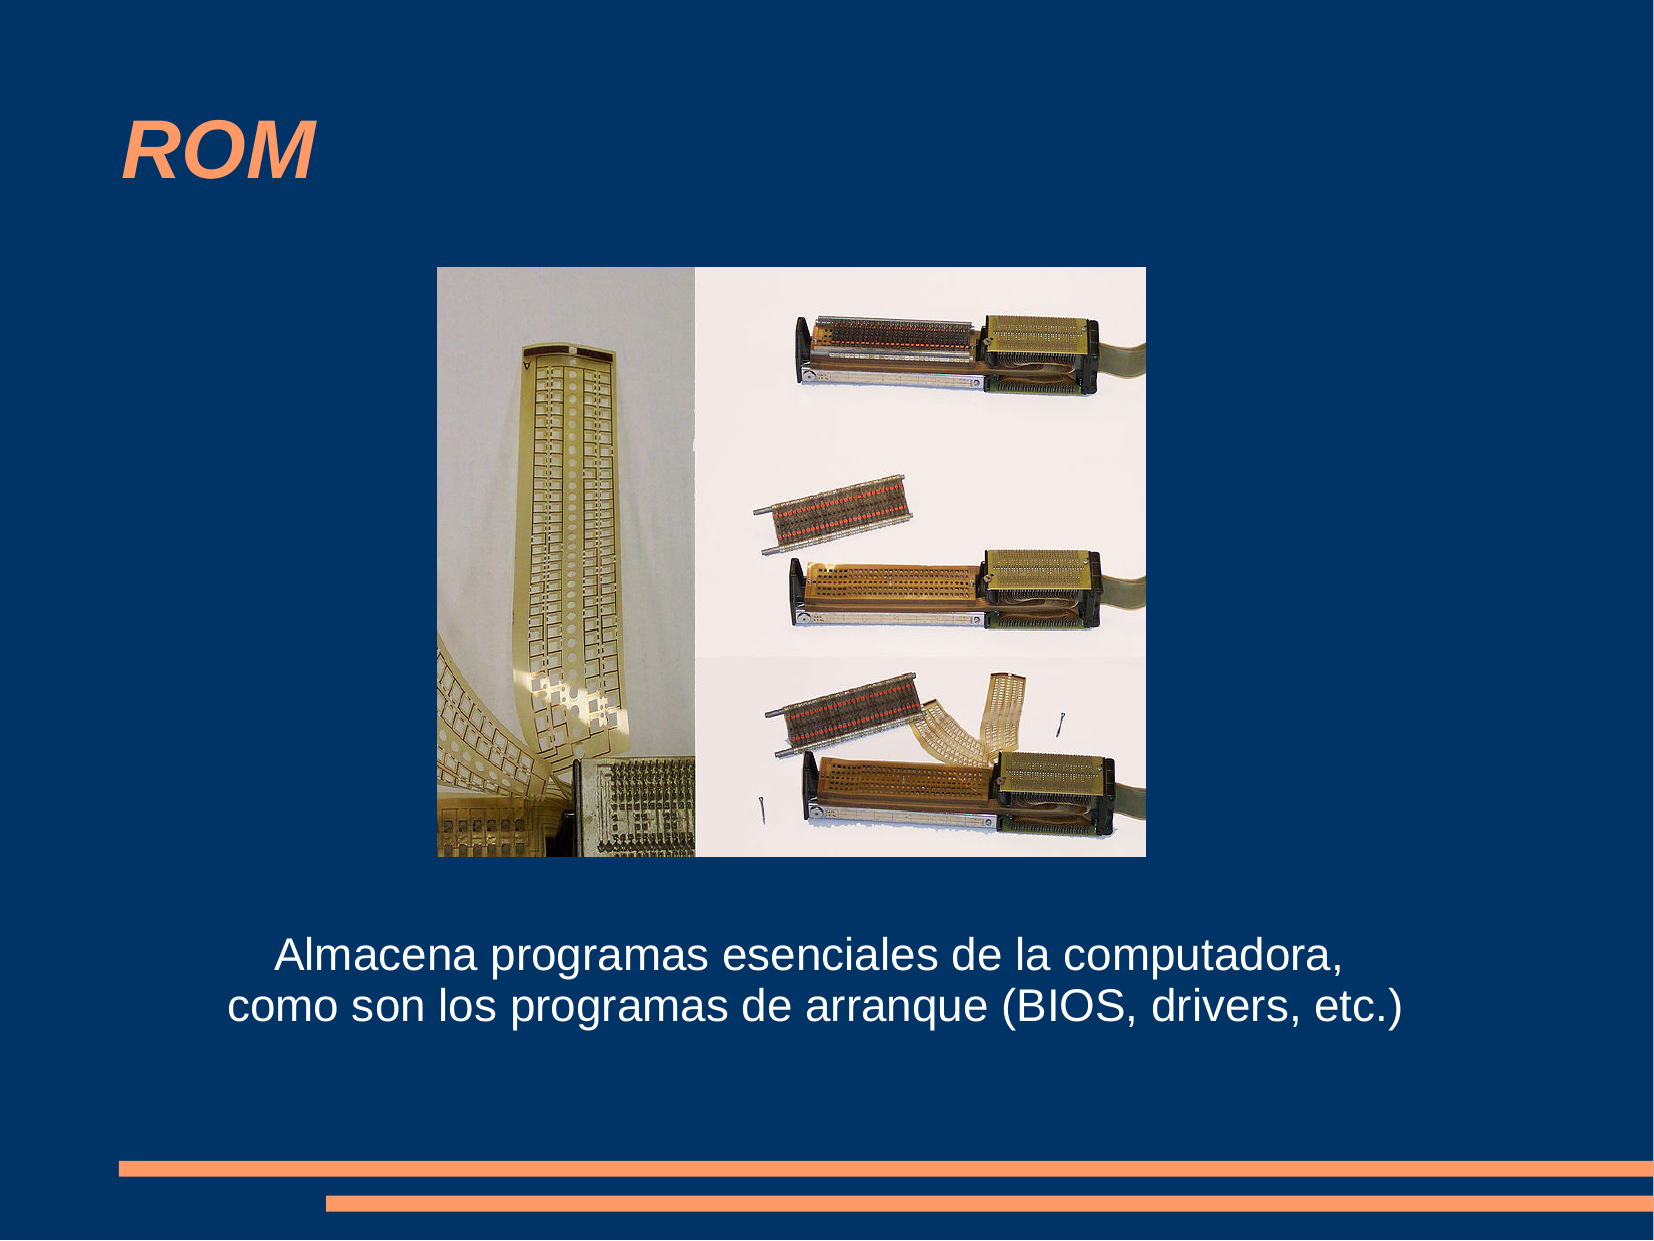

# ROM
Almacena programas esenciales de la computadora,
como son los programas de arranque (BIOS, drivers, etc.)